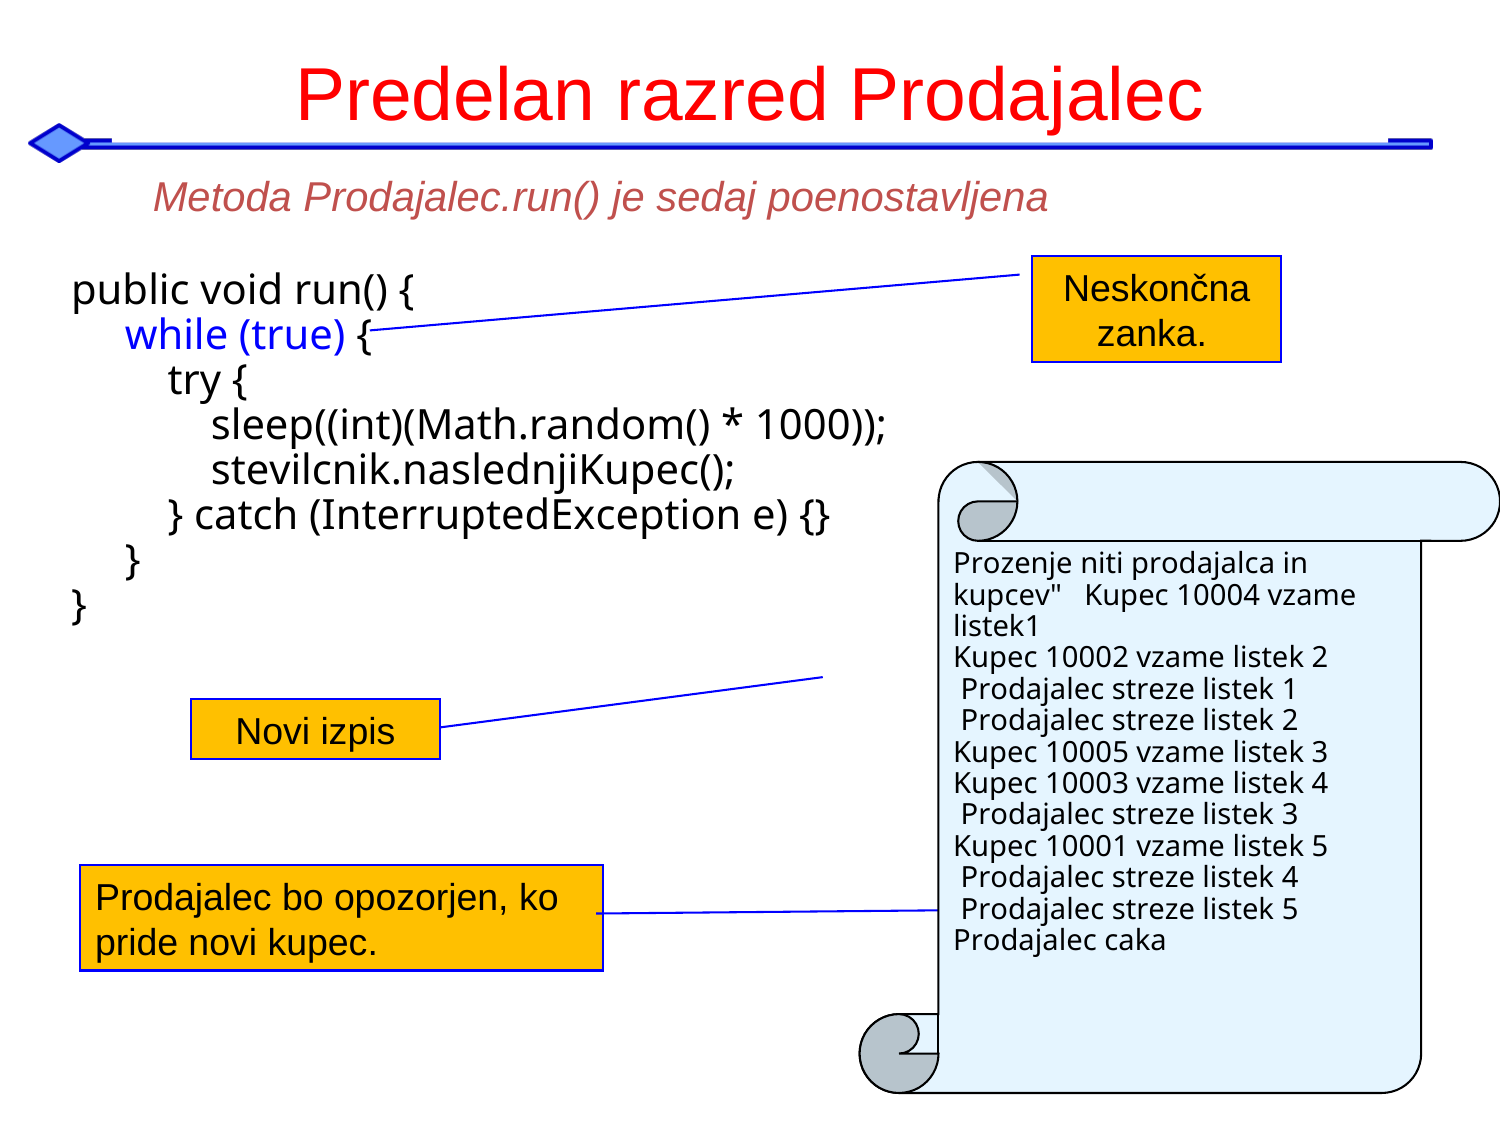

# Predelan razred Prodajalec
Metoda Prodajalec.run() je sedaj poenostavljena
Neskončna zanka.
public void run() {
 while (true) {
 try {
 sleep((int)(Math.random() * 1000));
 stevilcnik.naslednjiKupec();
 } catch (InterruptedException e) {}
 }
}
Prozenje niti prodajalca in kupcev" Kupec 10004 vzame listek1
Kupec 10002 vzame listek 2
 Prodajalec streze listek 1
 Prodajalec streze listek 2
Kupec 10005 vzame listek 3
Kupec 10003 vzame listek 4
 Prodajalec streze listek 3
Kupec 10001 vzame listek 5
 Prodajalec streze listek 4
 Prodajalec streze listek 5
Prodajalec caka
Novi izpis
Prodajalec bo opozorjen, ko pride novi kupec.